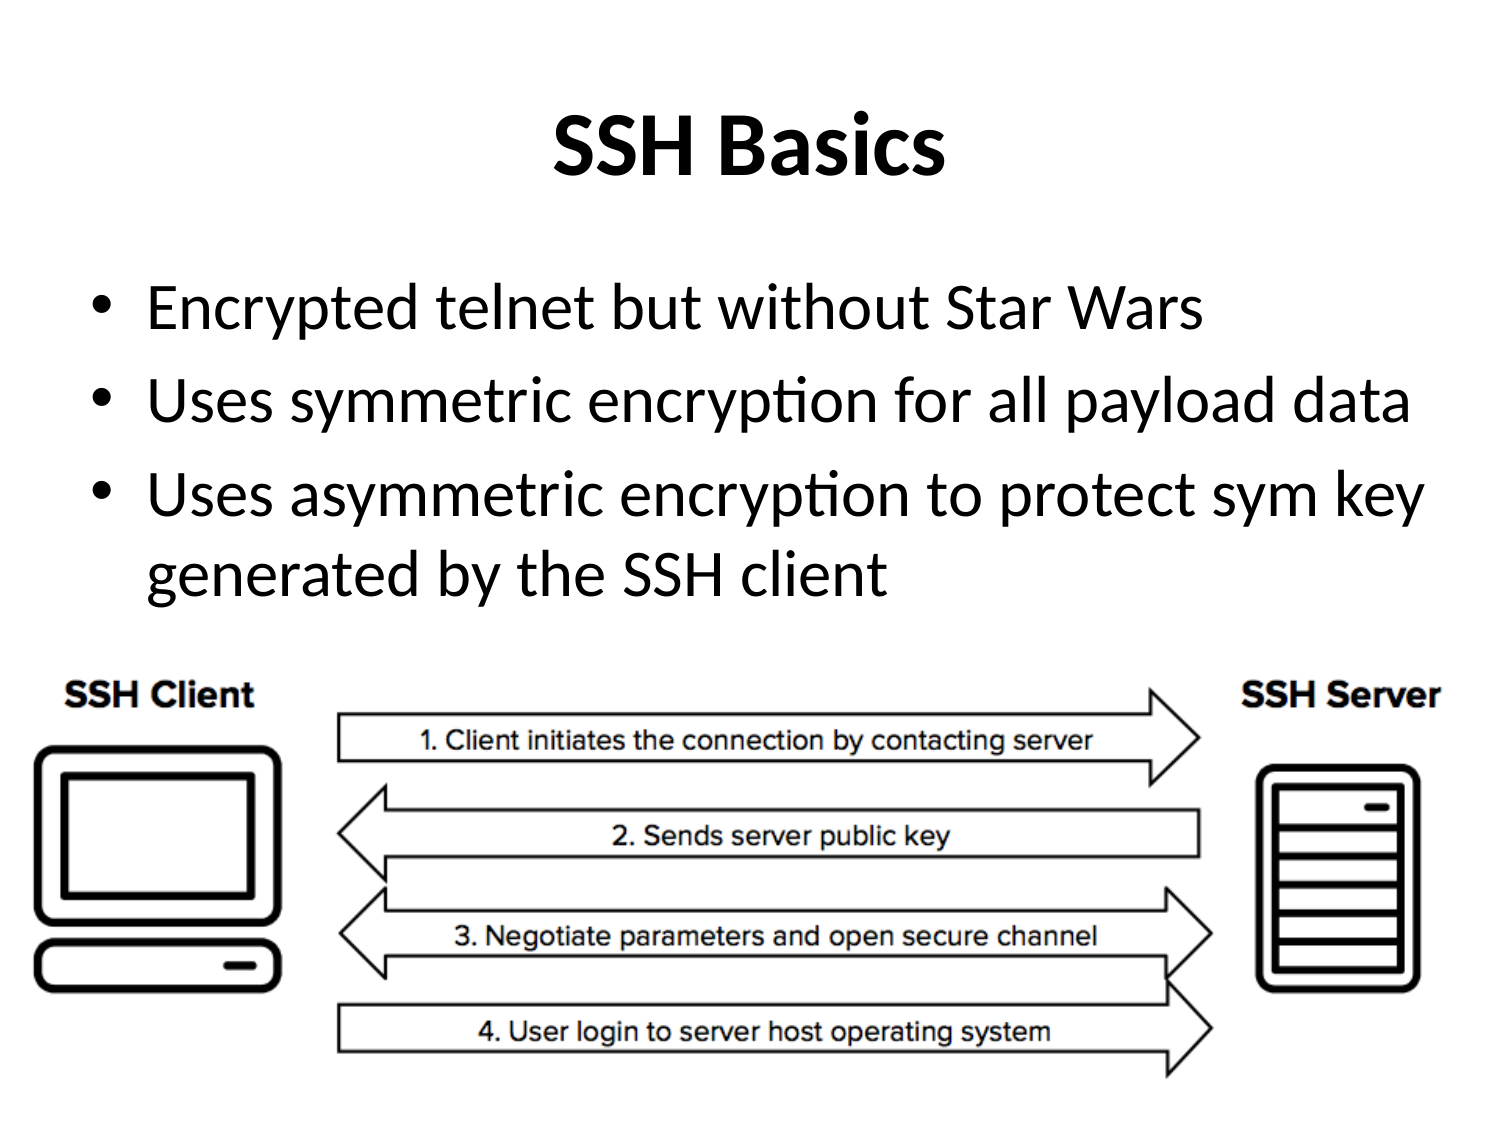

# SSH Basics
Encrypted telnet but without Star Wars
Uses symmetric encryption for all payload data
Uses asymmetric encryption to protect sym key generated by the SSH client